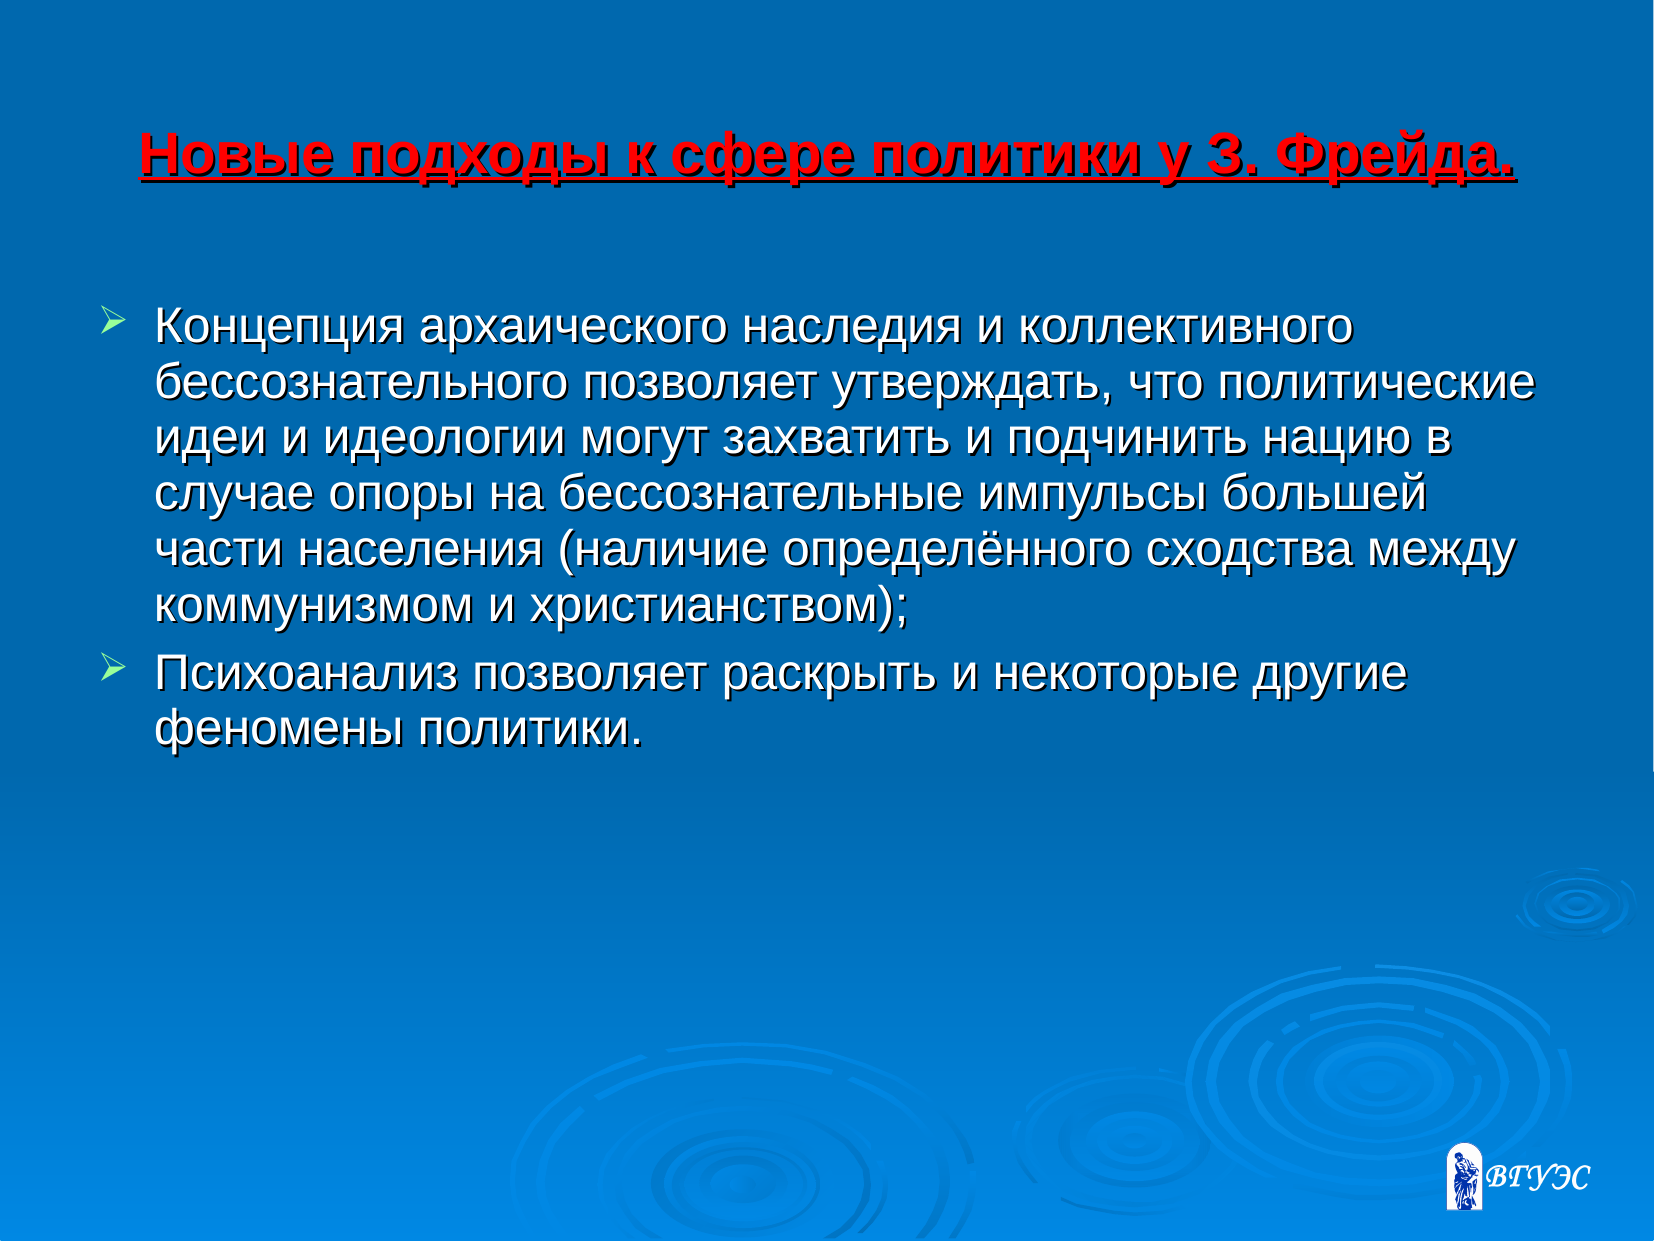

# Новые подходы к сфере политики у З. Фрейда.
Концепция архаического наследия и коллективного бессознательного позволяет утверждать, что политические идеи и идеологии могут захватить и подчинить нацию в случае опоры на бессознательные импульсы большей части населения (наличие определённого сходства между коммунизмом и христианством);
Психоанализ позволяет раскрыть и некоторые другие феномены политики.